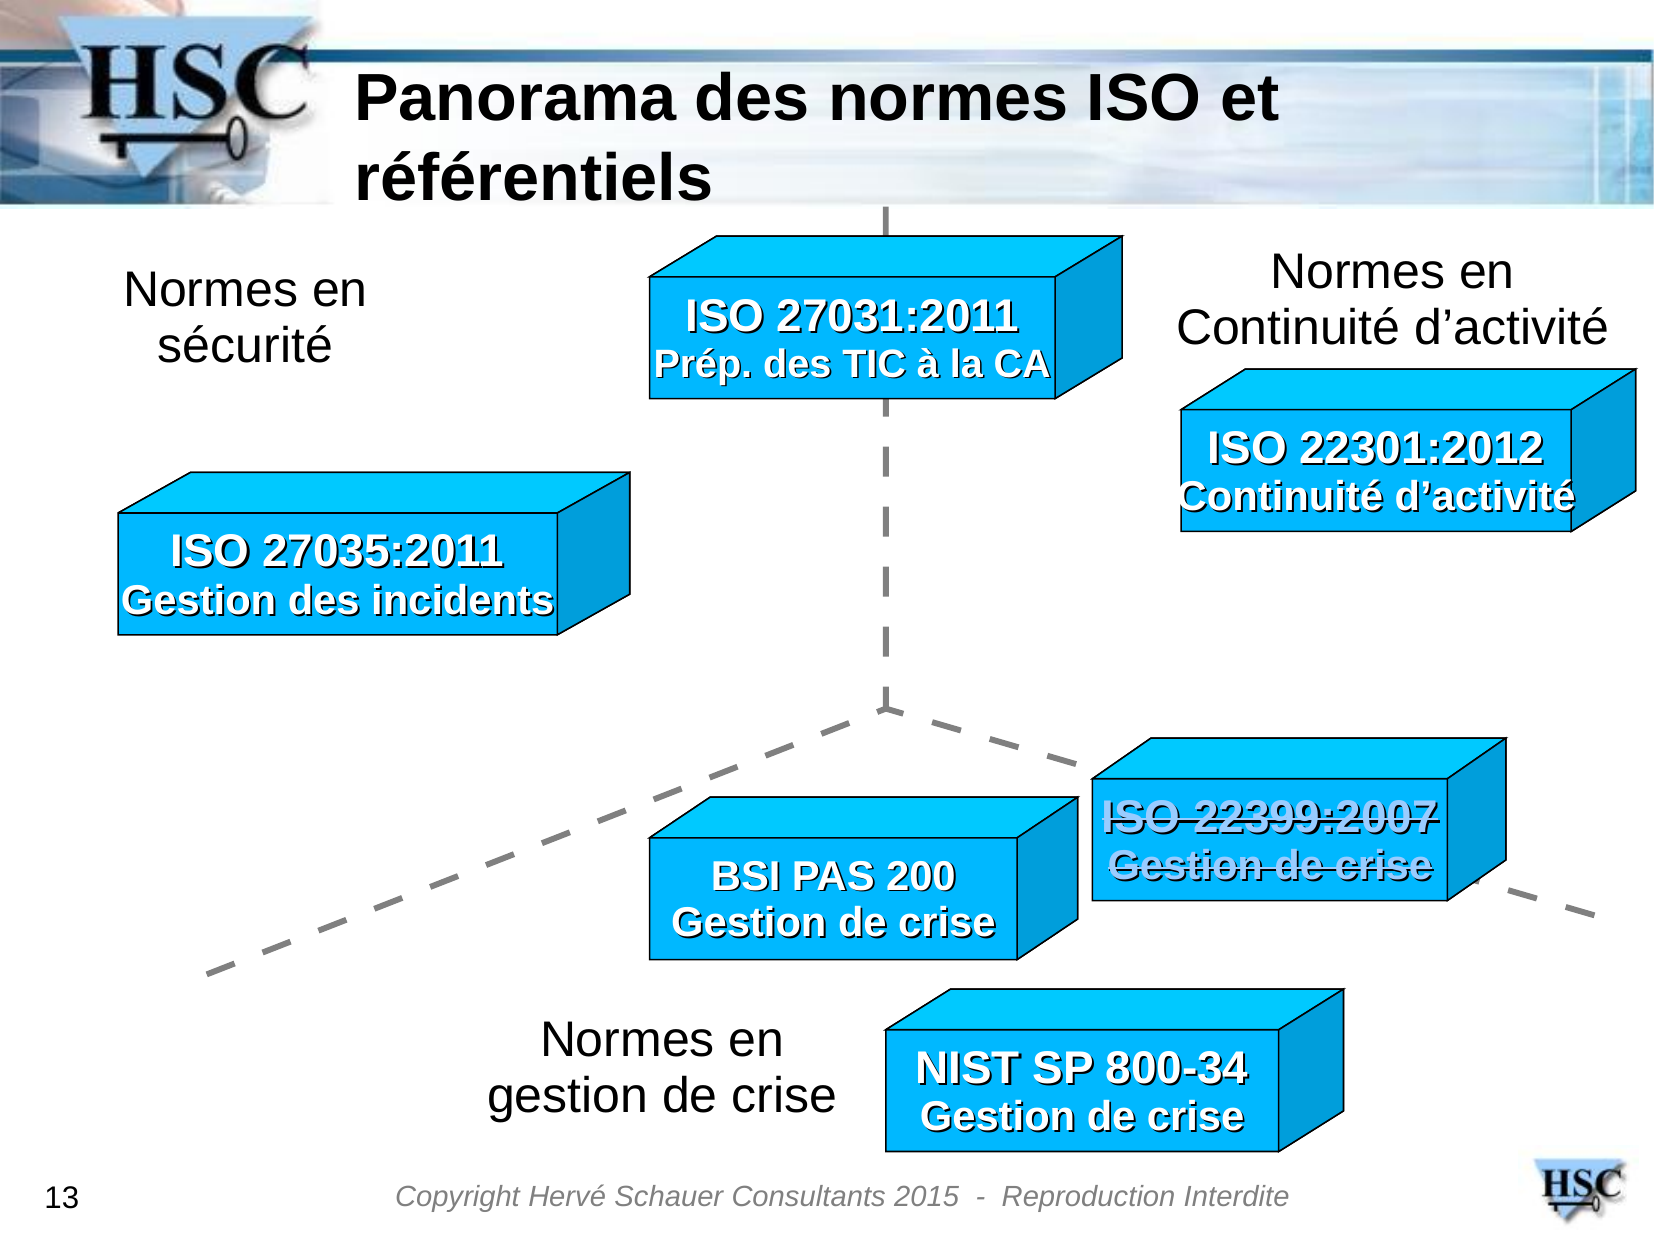

# Panorama des normes ISO et référentiels
ISO 27031:2011
Prép. des TIC à la CA
Normes en
Continuité d’activité
Normes en
sécurité
ISO 22301:2012
Continuité d’activité
ISO 27035:2011
Gestion des incidents
ISO 22399:2007
Gestion de crise
BSI PAS 200
Gestion de crise
NIST SP 800-34
Gestion de crise
Normes en
gestion de crise